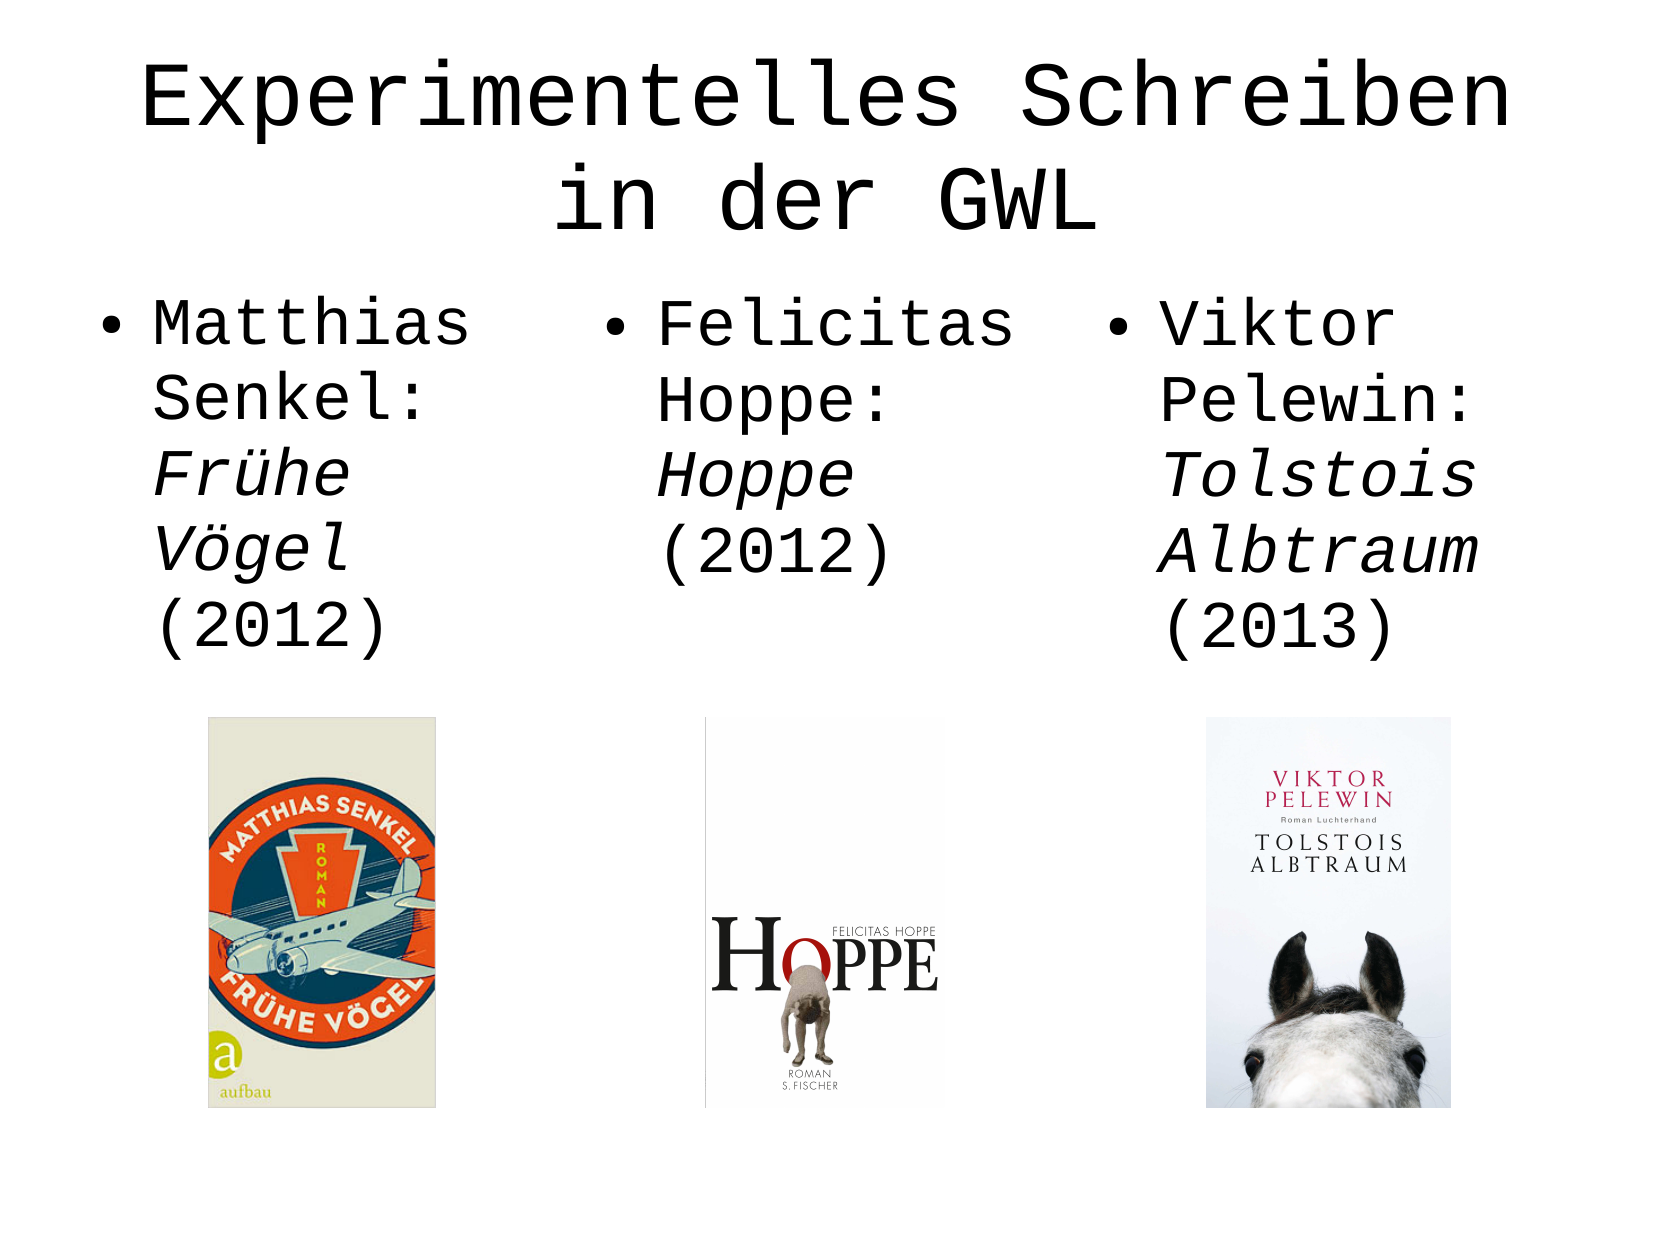

# Experimentelles Schreiben in der GWL
Matthias Senkel: Frühe Vögel (2012)
Felicitas Hoppe: Hoppe (2012)
Viktor Pelewin: Tolstois Albtraum (2013)